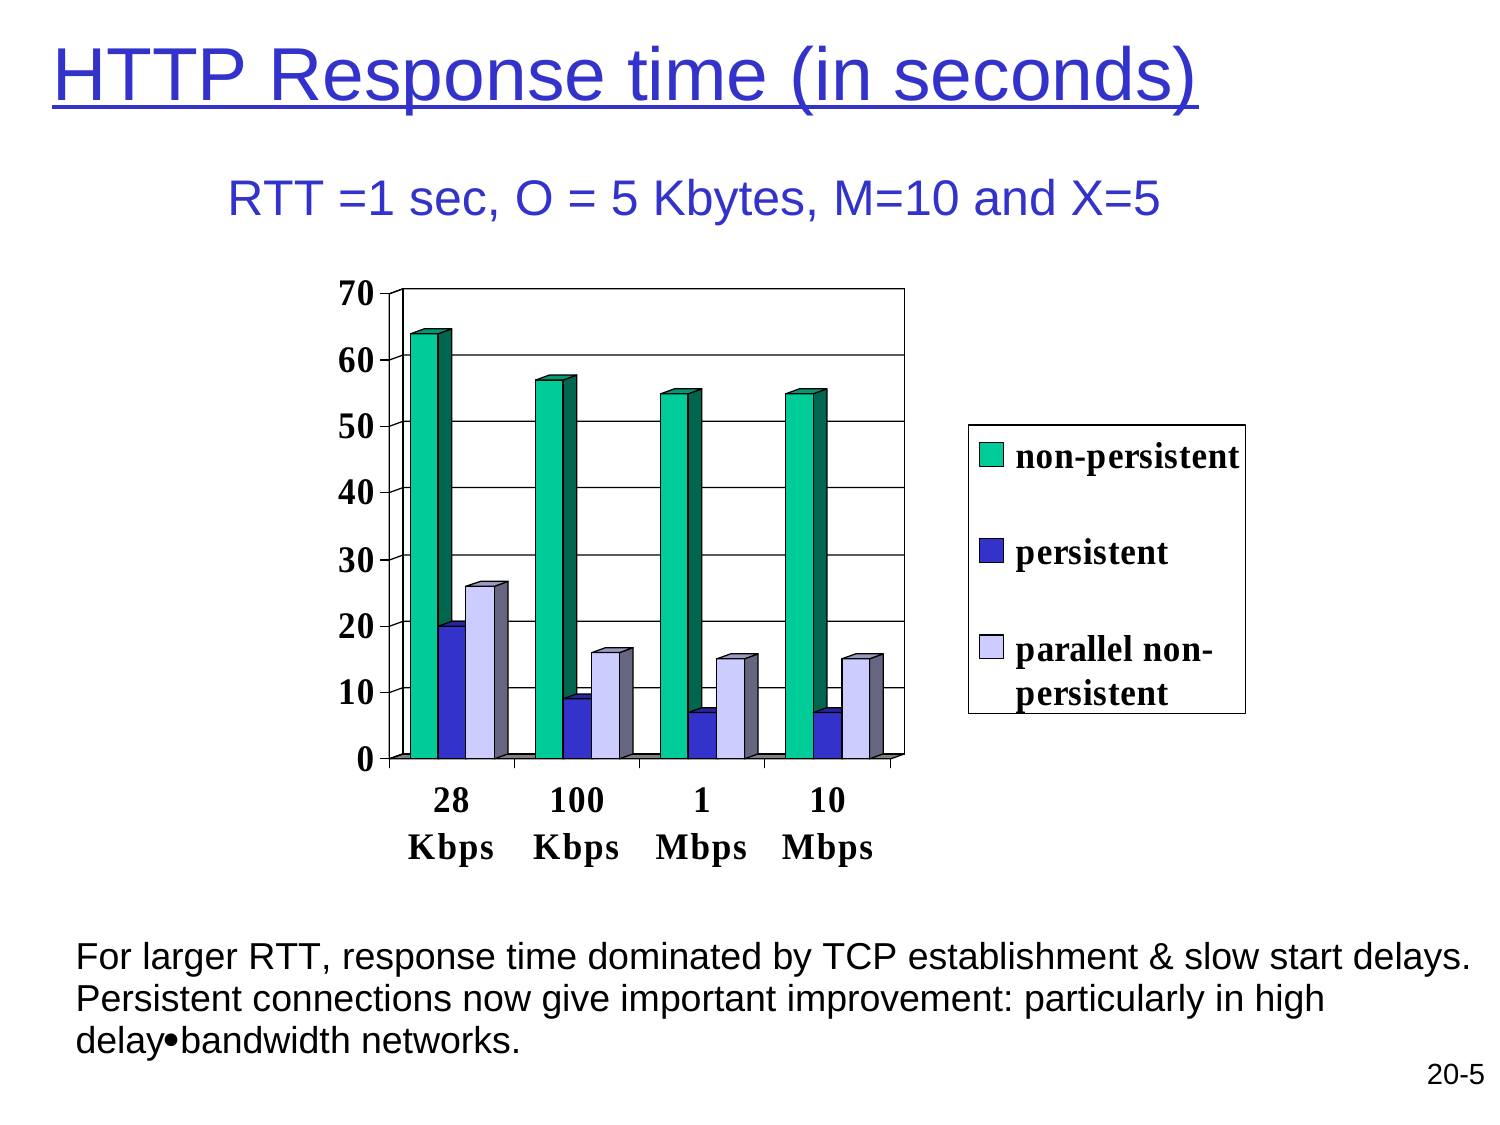

HTTP Response time (in seconds)
RTT =1 sec, O = 5 Kbytes, M=10 and X=5
For larger RTT, response time dominated by TCP establishment & slow start delays.
Persistent connections now give important improvement: particularly in high
delaybandwidth networks.
5